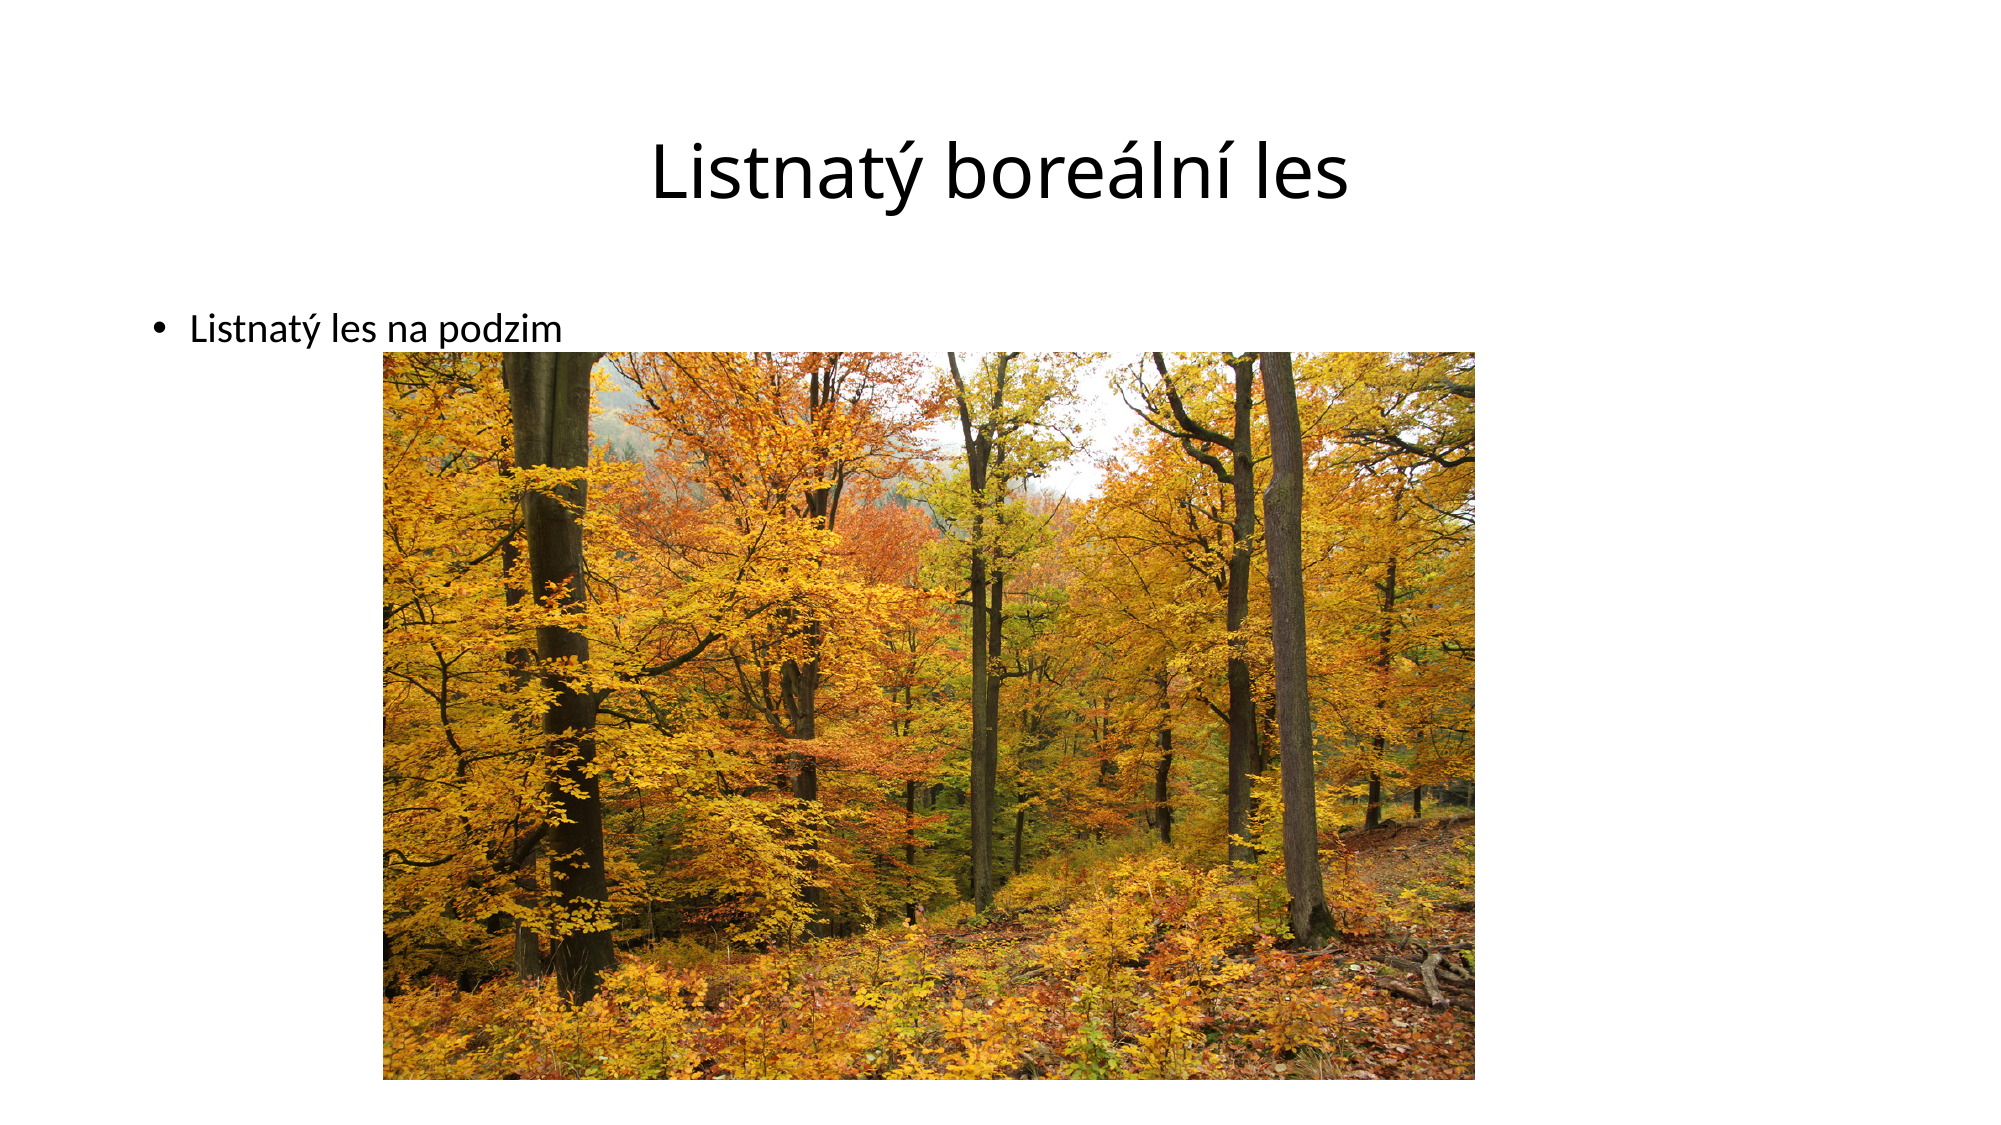

# Listnatý boreální les
Listnatý les na podzim